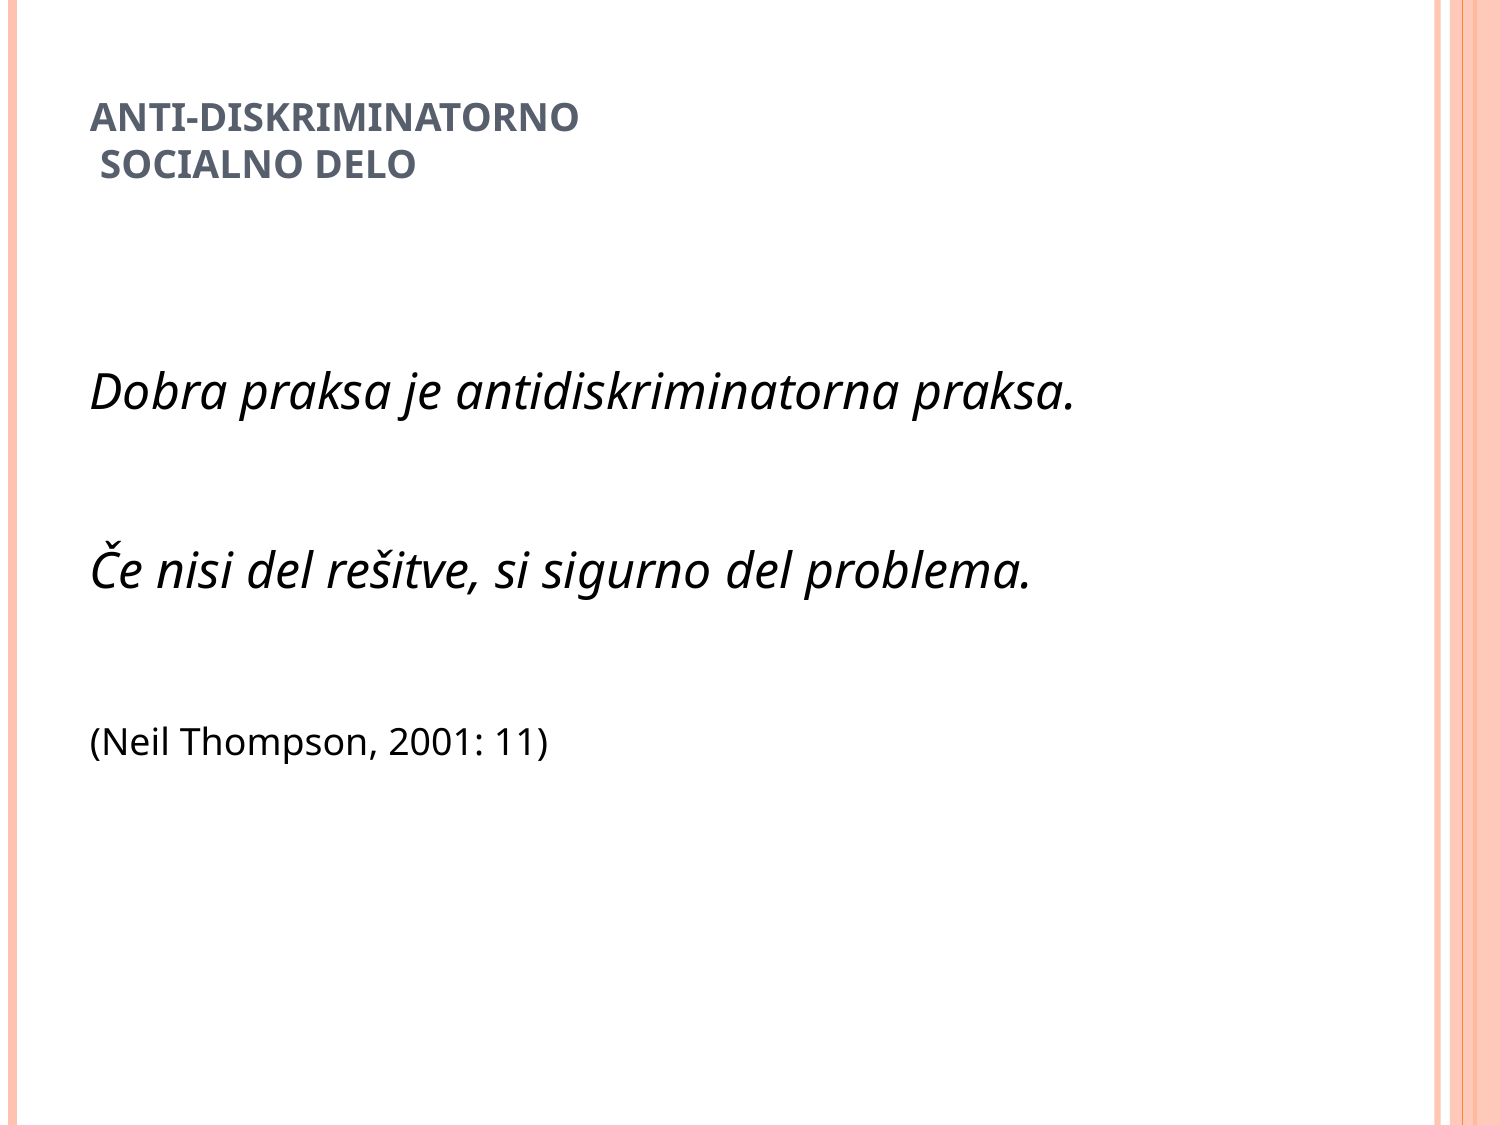

# ANTI-DISKRIMINATORNO SOCIALNO DELO
Dobra praksa je antidiskriminatorna praksa.
Če nisi del rešitve, si sigurno del problema.
(Neil Thompson, 2001: 11)